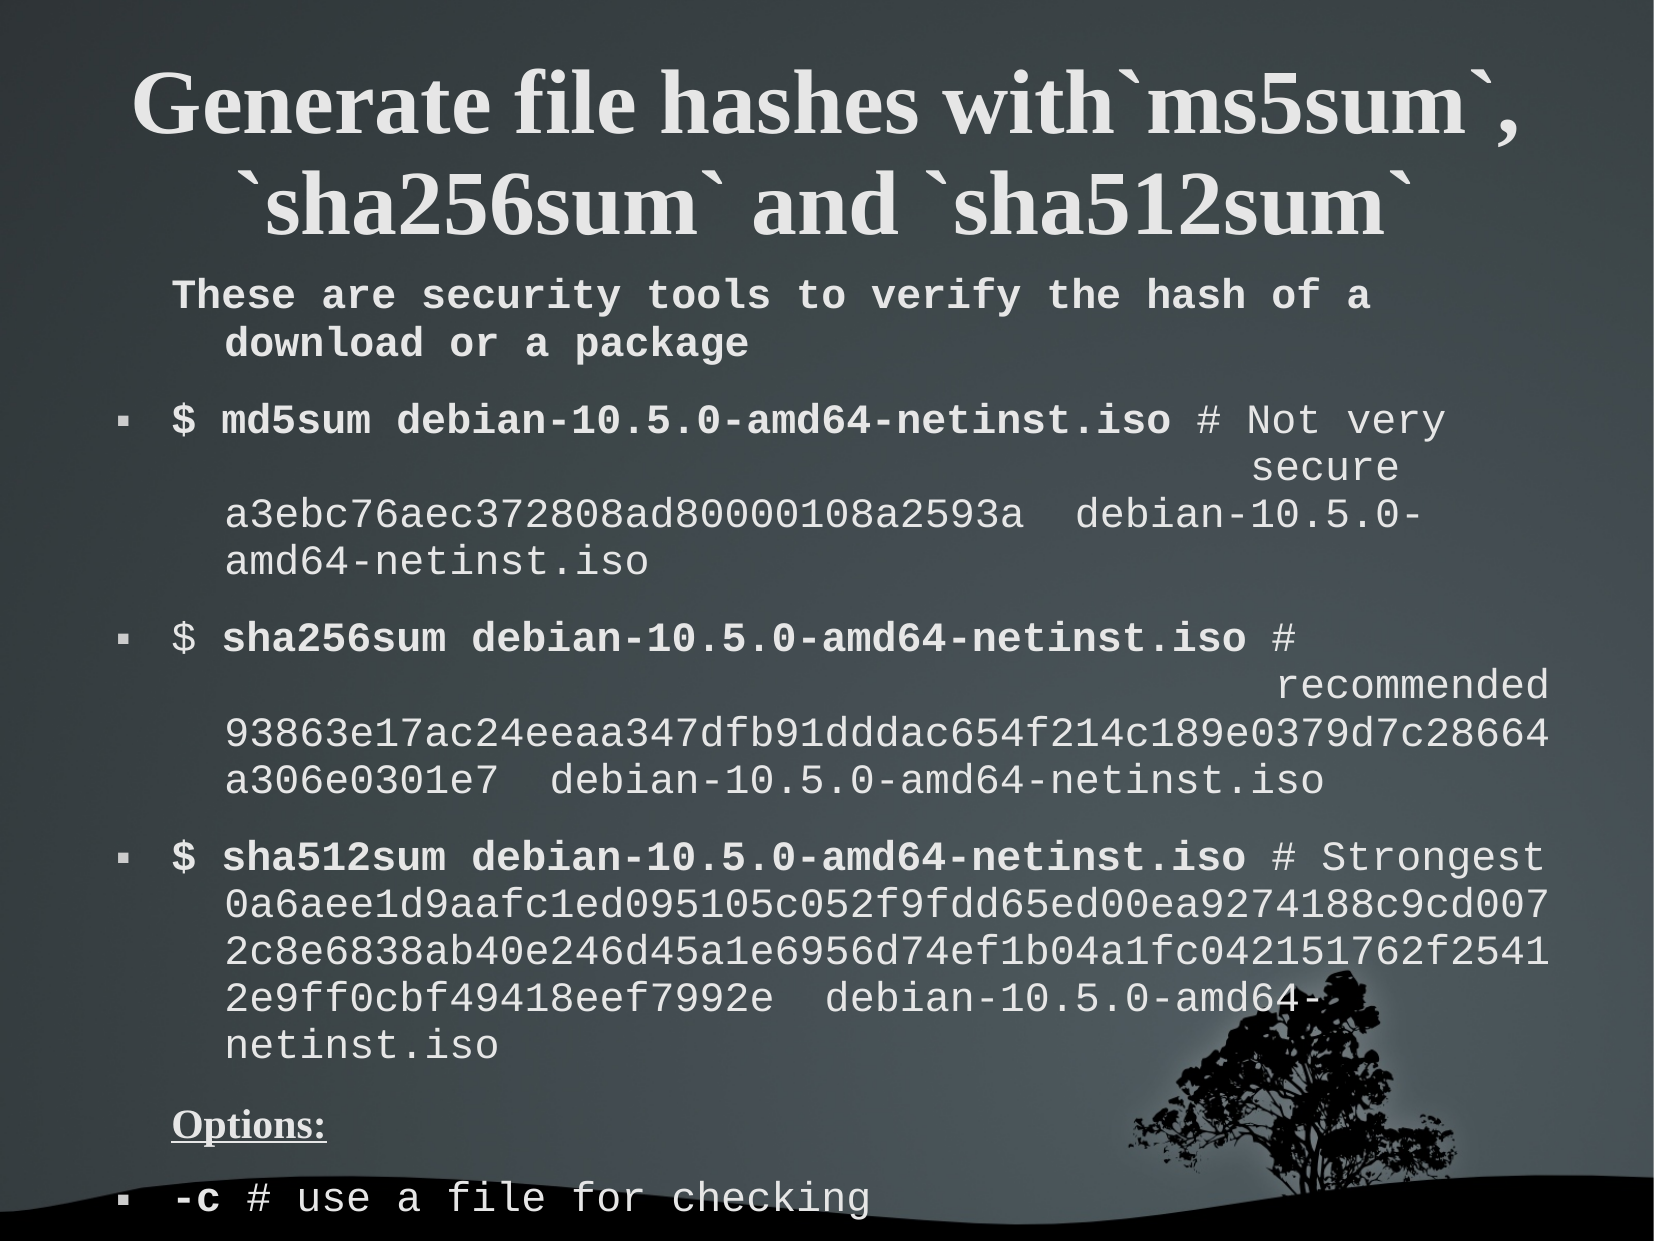

# Generate file hashes with`ms5sum`, `sha256sum` and `sha512sum`
These are security tools to verify the hash of a download or a package
$ md5sum debian-10.5.0-amd64-netinst.iso # Not very secure
a3ebc76aec372808ad80000108a2593a debian-10.5.0-amd64-netinst.iso
$ sha256sum debian-10.5.0-amd64-netinst.iso # recommended
93863e17ac24eeaa347dfb91dddac654f214c189e0379d7c28664a306e0301e7 debian-10.5.0-amd64-netinst.iso
$ sha512sum debian-10.5.0-amd64-netinst.iso # Strongest
0a6aee1d9aafc1ed095105c052f9fdd65ed00ea9274188c9cd0072c8e6838ab40e246d45a1e6956d74ef1b04a1fc042151762f25412e9ff0cbf49418eef7992e debian-10.5.0-amd64-netinst.iso
Options:
-c # use a file for checking